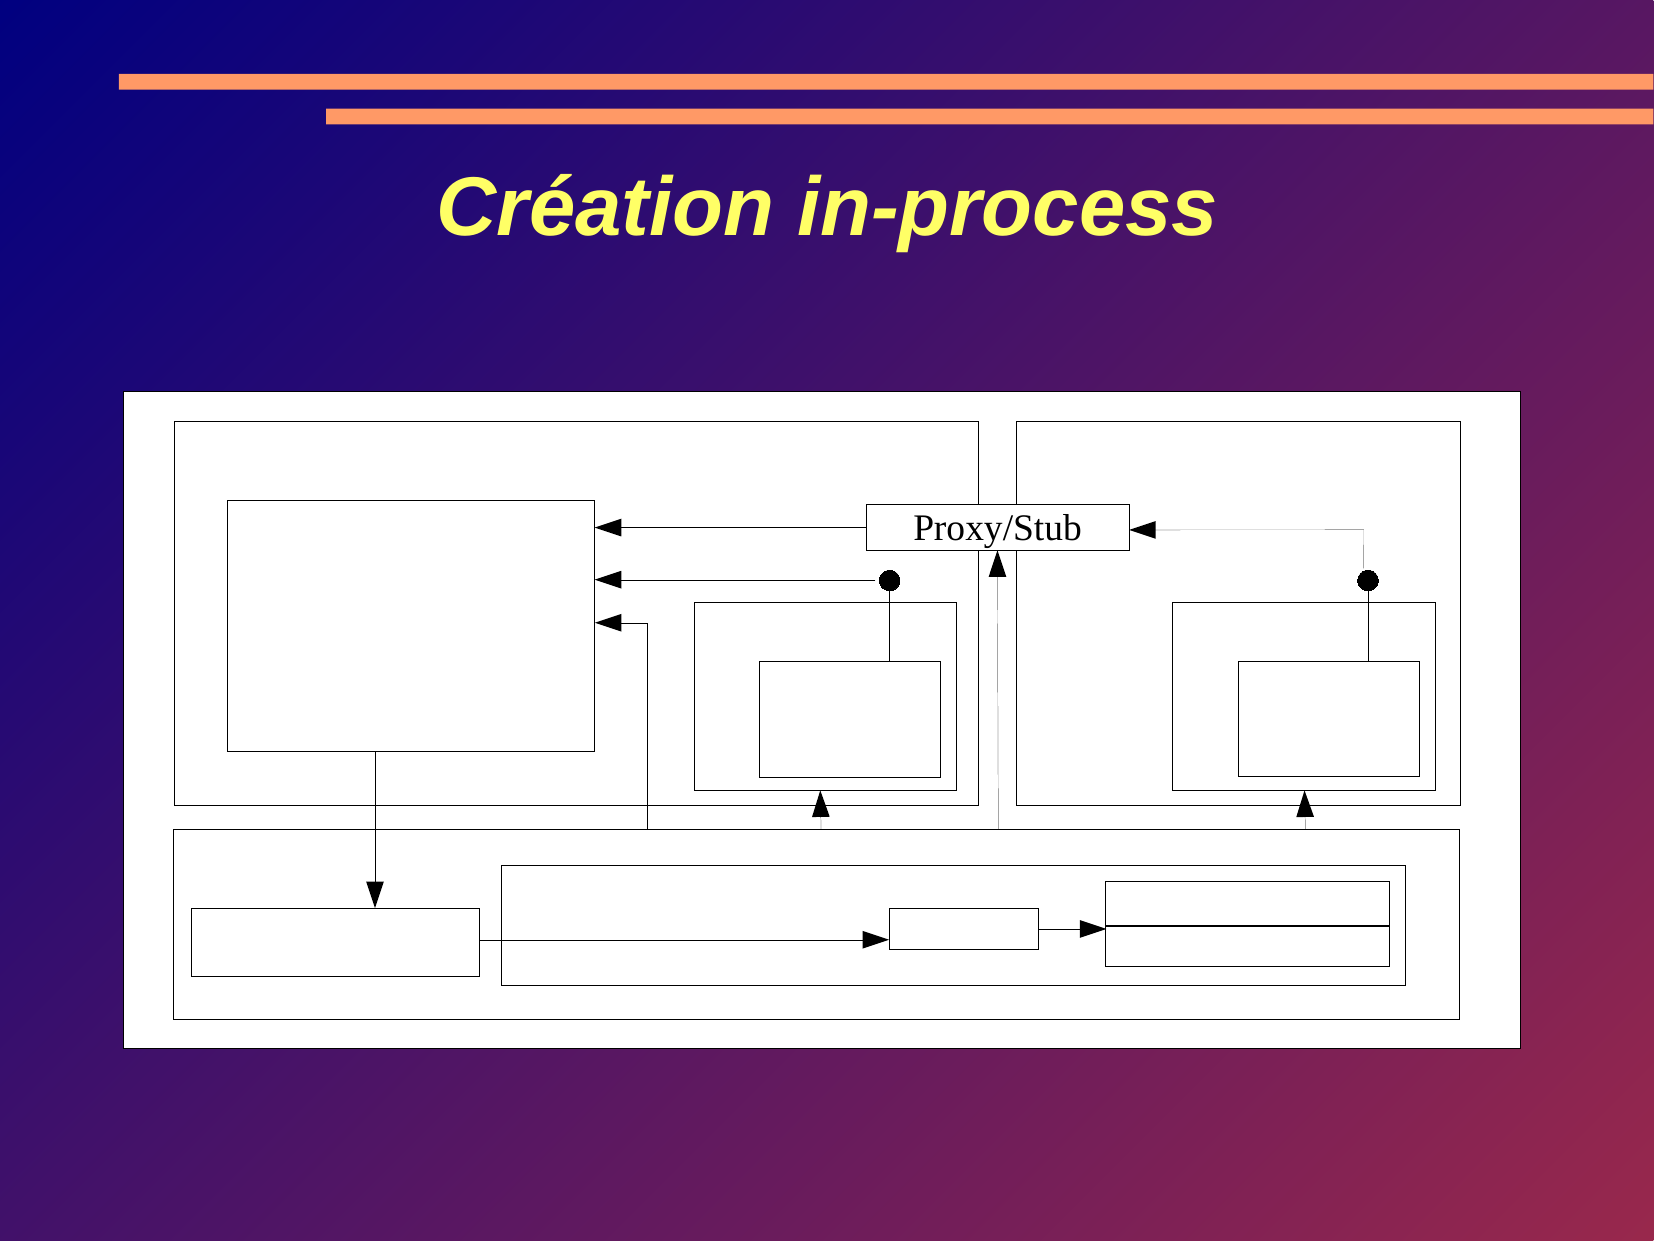

# Création in-process
Appartement A
Client
Objet
serveur
DLL
Appartement B
Objet
serveur
DLL
Proxy/Stub
COM
Base de registres
Localisation
Modèle de threading
CLSID
CoCreateInstance